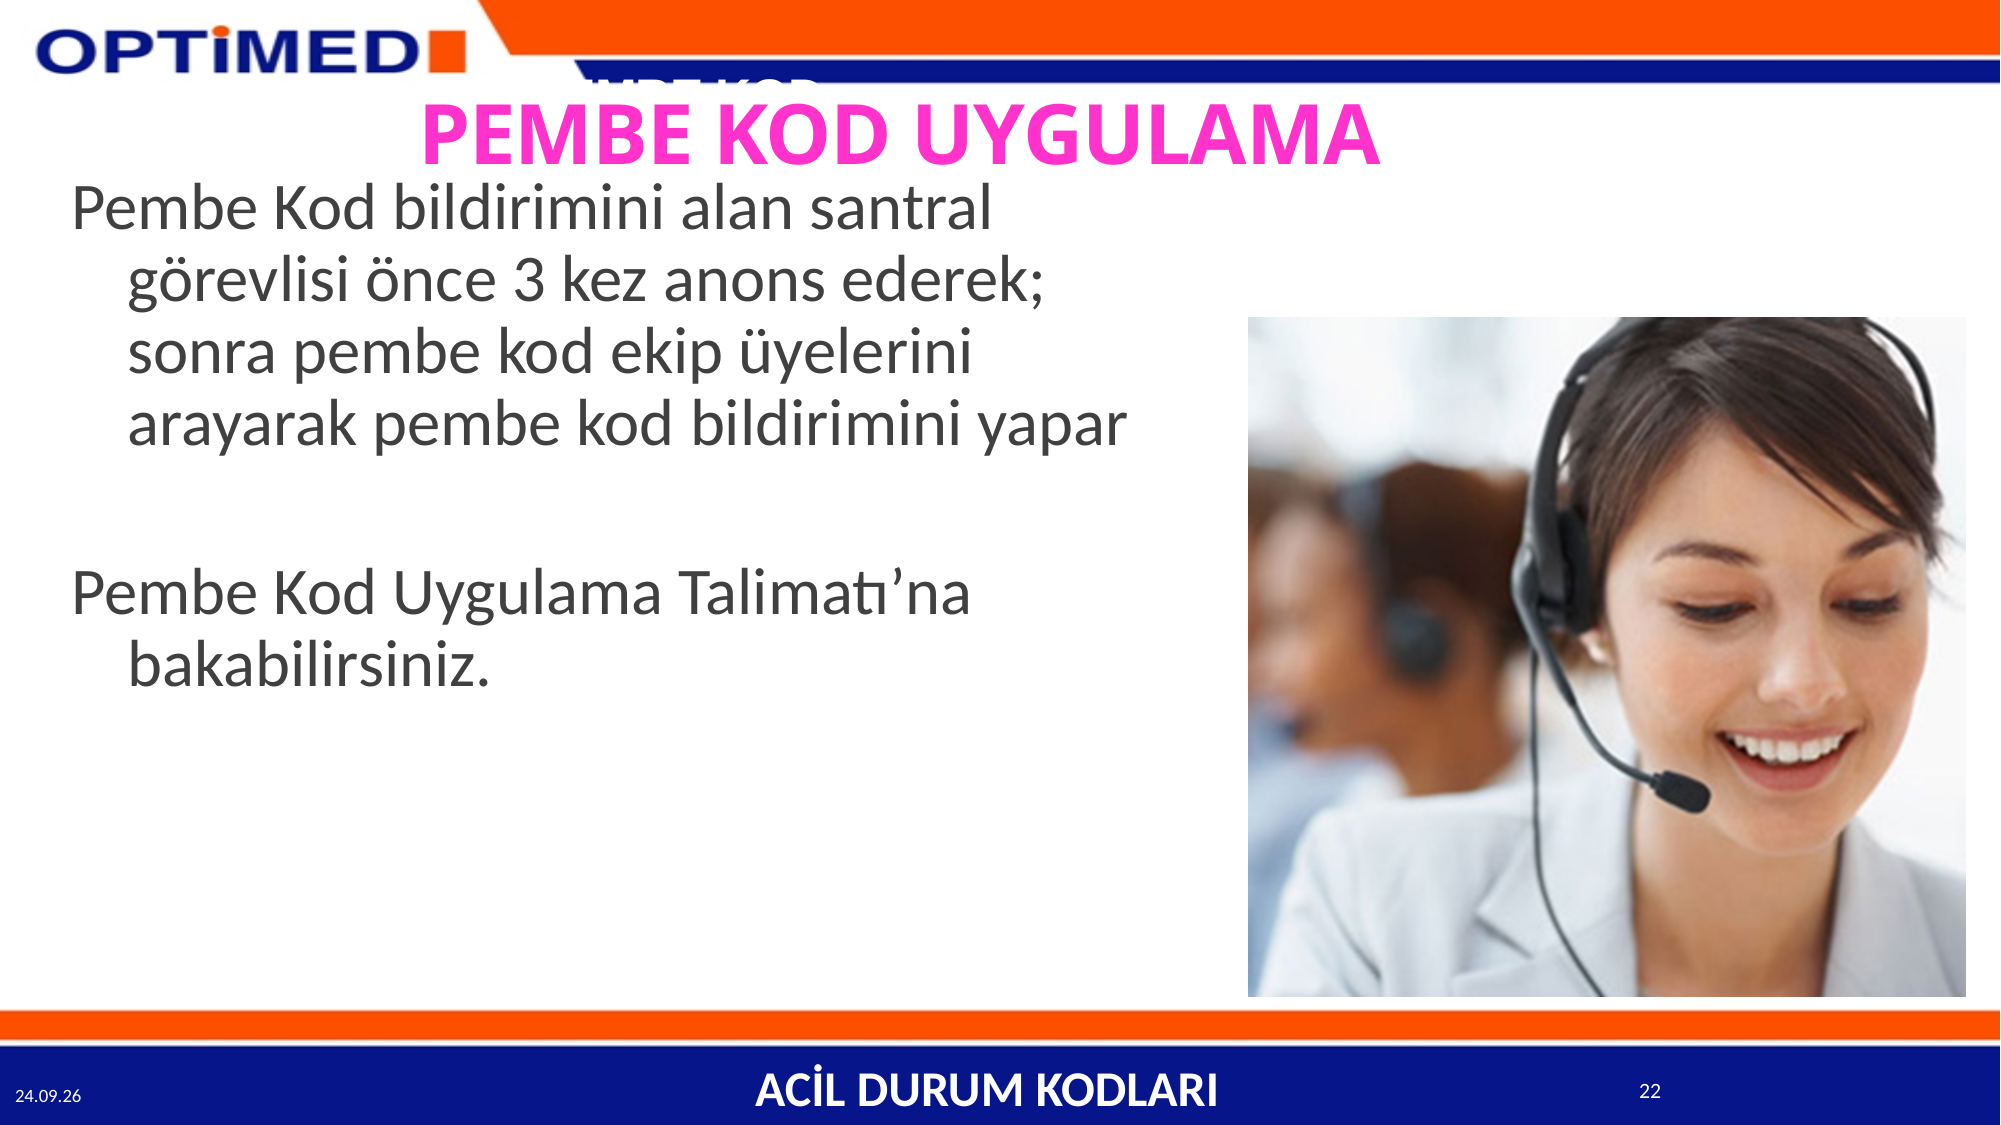

# PEMBE KOD
PEMBE KOD UYGULAMA
Pembe Kod bildirimini alan santral görevlisi önce 3 kez anons ederek; sonra pembe kod ekip üyelerini arayarak pembe kod bildirimini yapar
Pembe Kod Uygulama Talimatı’na bakabilirsiniz.
ACİL DURUM KODLARI